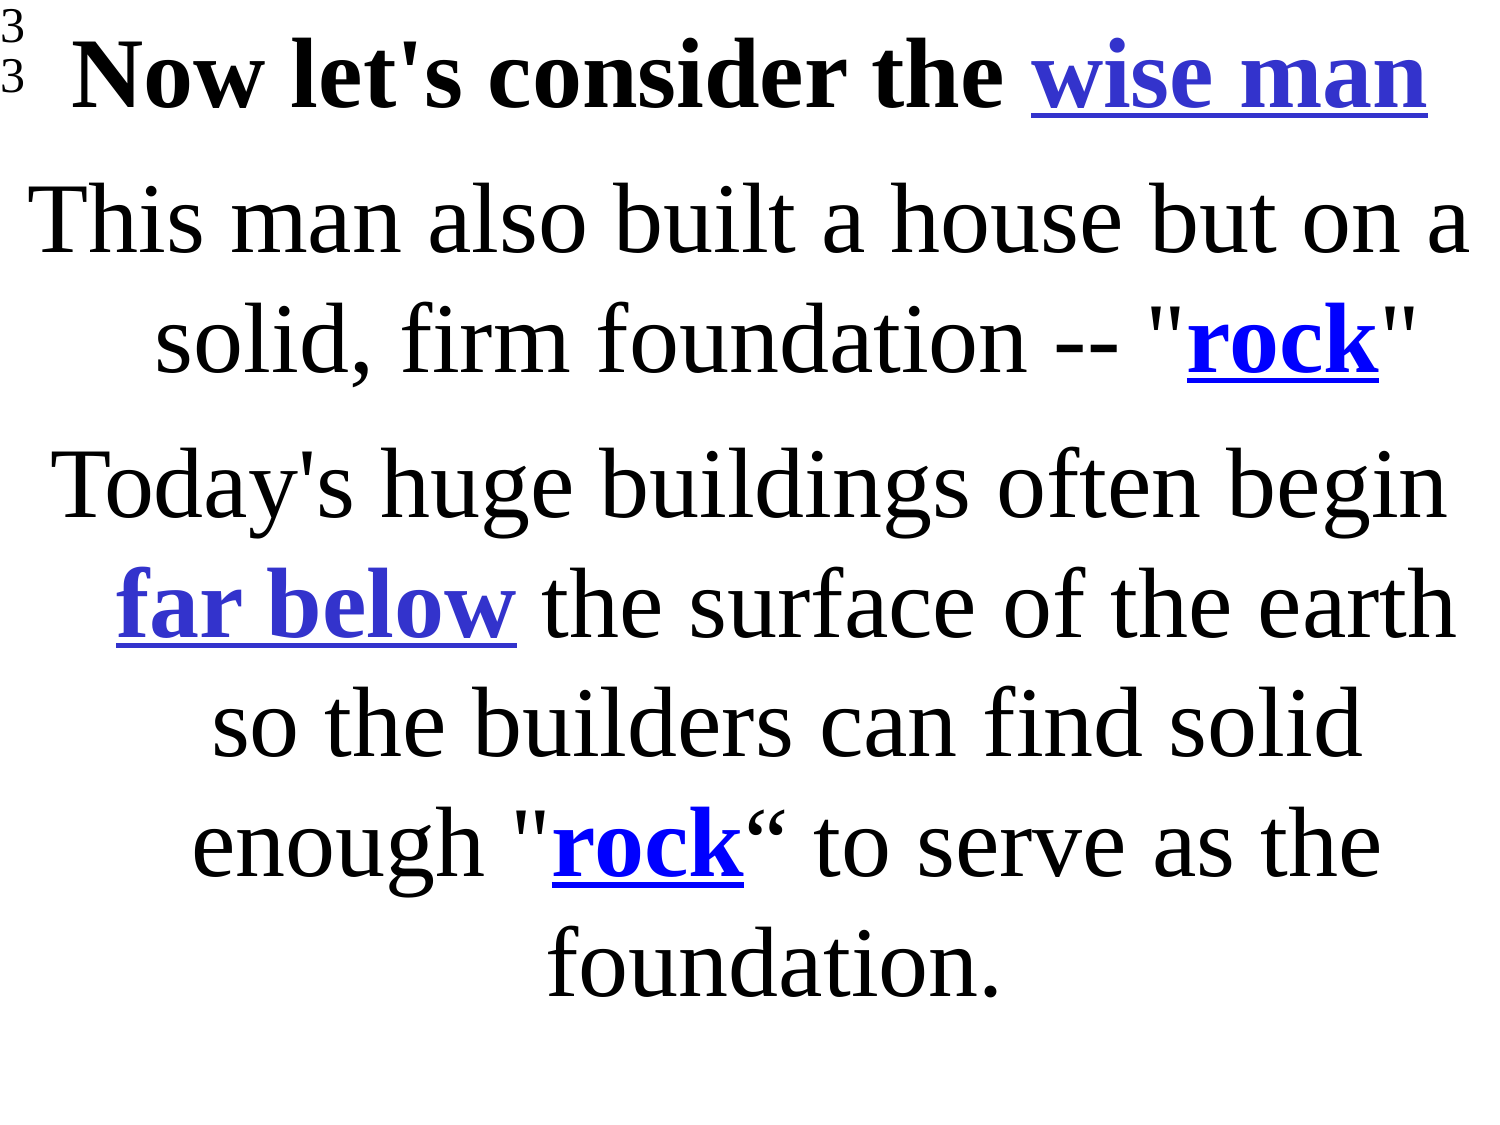

Now let's consider the wise man
This man also built a house but on a solid, firm foundation -- "rock"
Today's huge buildings often begin far below the surface of the earth so the builders can find solid enough "rock“ to serve as the foundation.